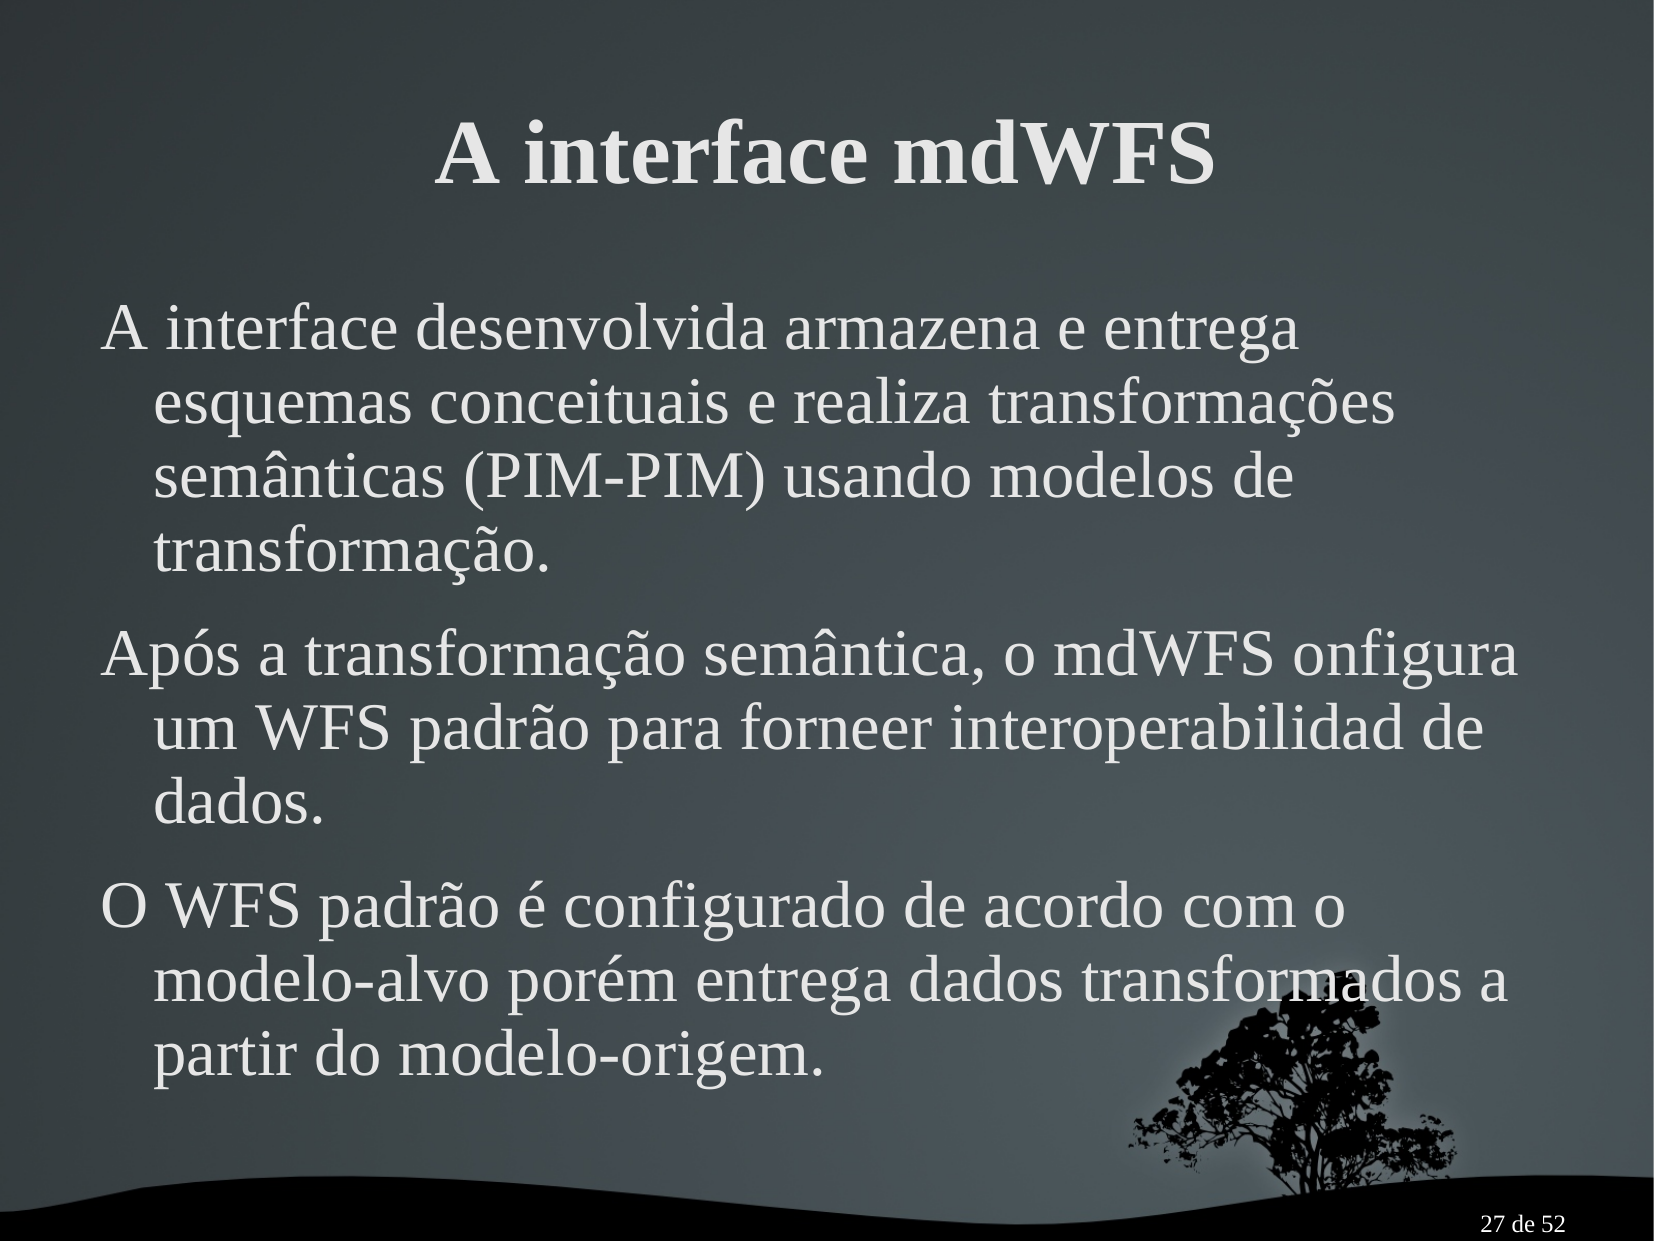

# A interface mdWFS
A interface desenvolvida armazena e entrega esquemas conceituais e realiza transformações semânticas (PIM-PIM) usando modelos de transformação.
Após a transformação semântica, o mdWFS onfigura um WFS padrão para forneer interoperabilidad de dados.
O WFS padrão é configurado de acordo com o modelo-alvo porém entrega dados transformados a partir do modelo-origem.
27